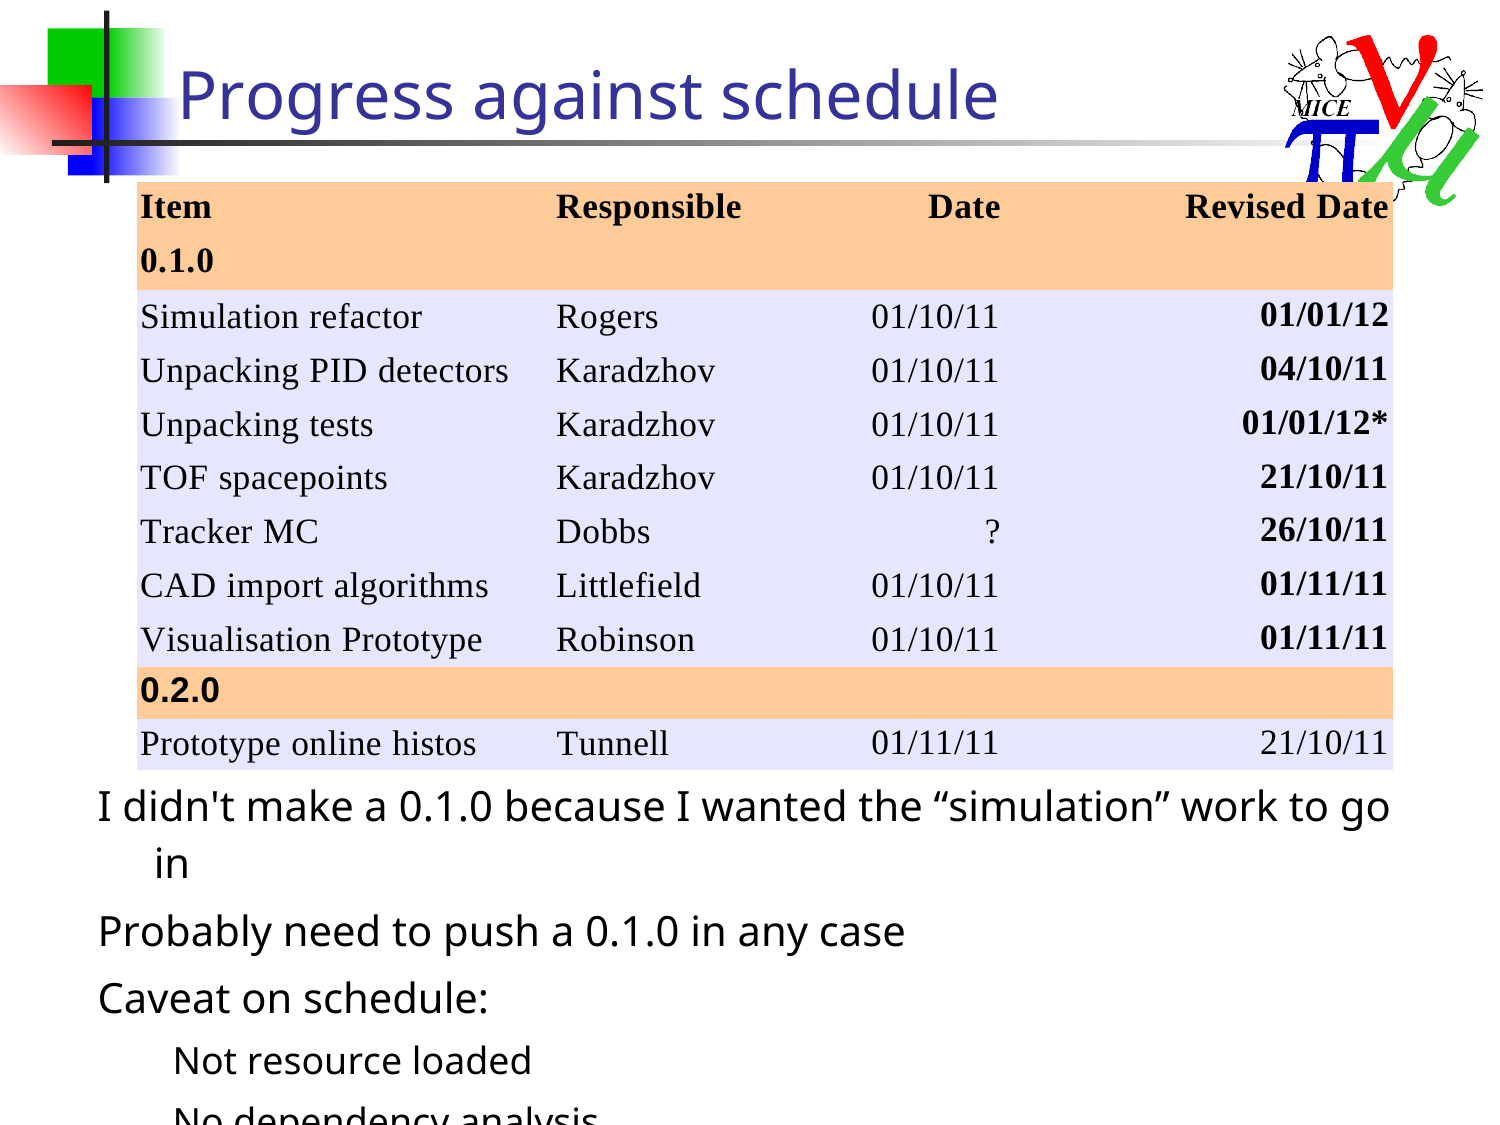

# Progress against schedule
I didn't make a 0.1.0 because I wanted the “simulation” work to go in
Probably need to push a 0.1.0 in any case
Caveat on schedule:
Not resource loaded
No dependency analysis
Not robust